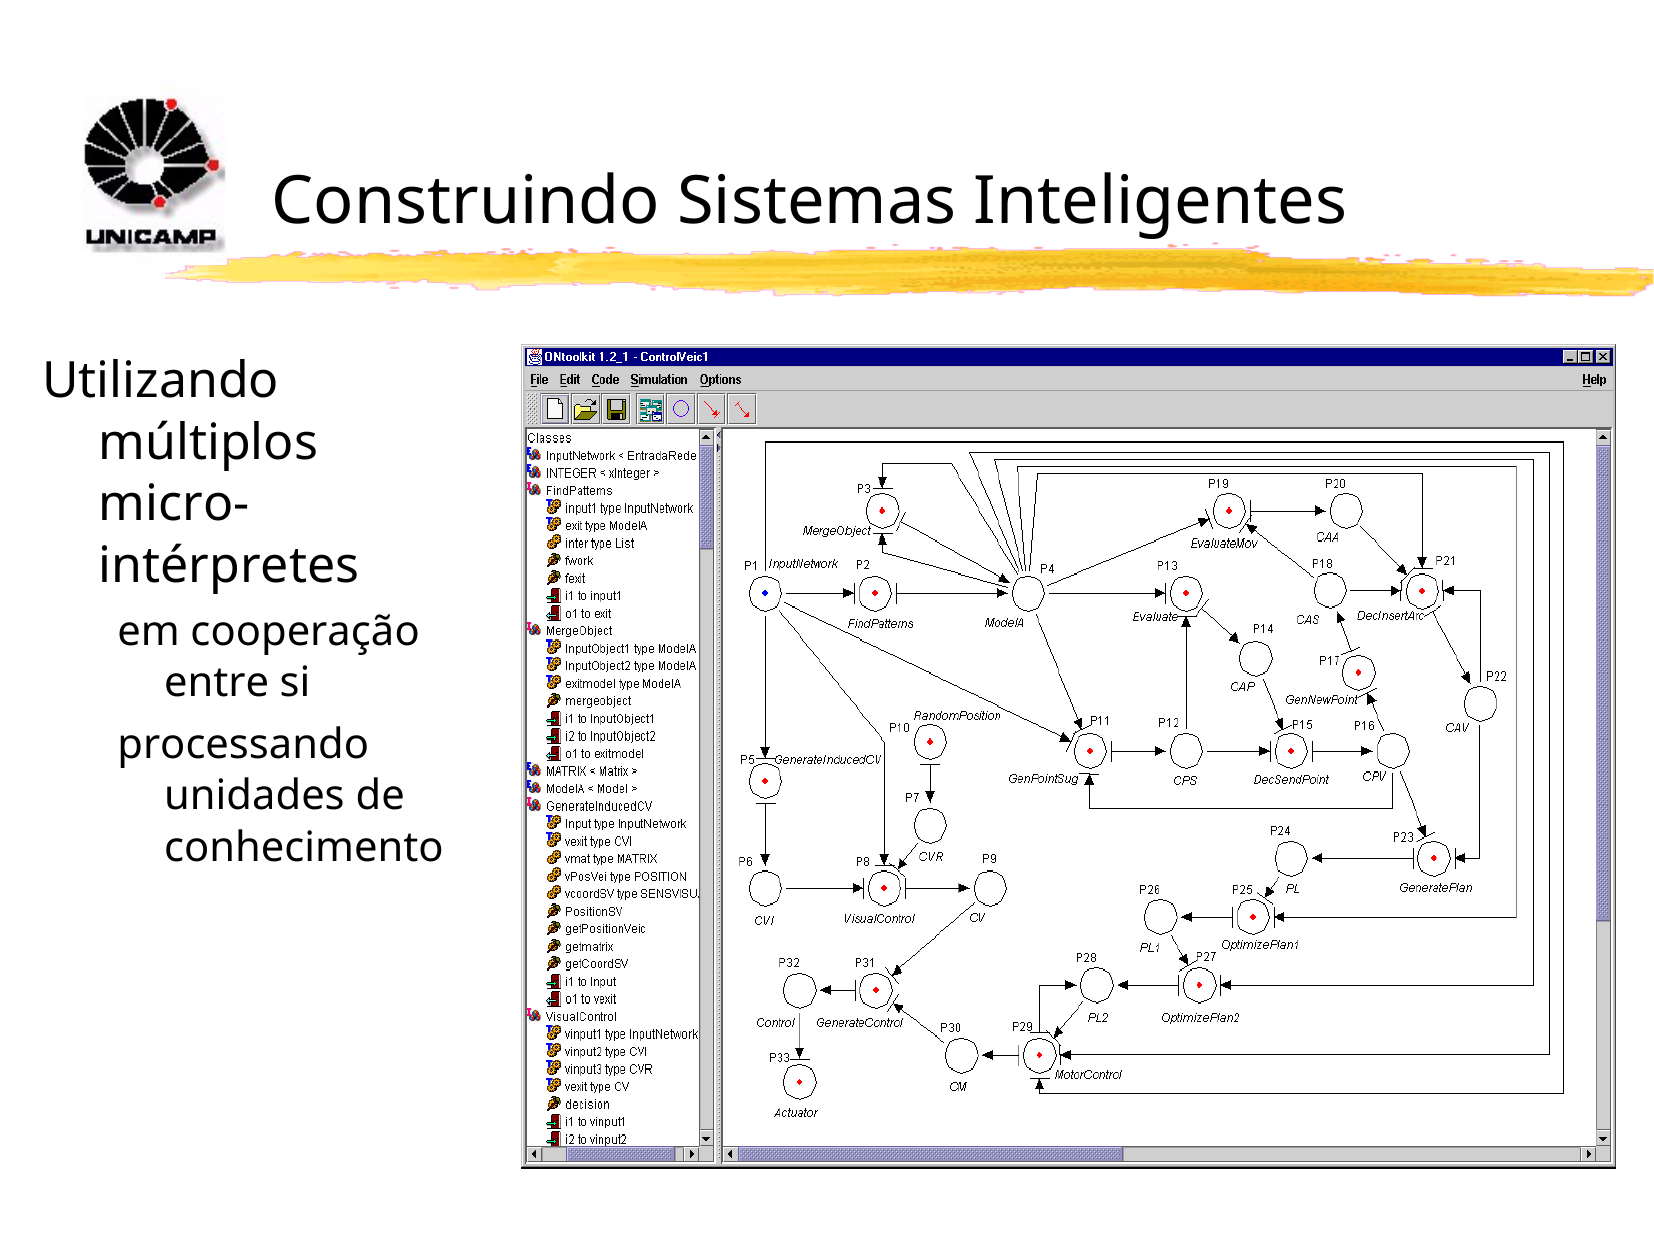

# Construindo Sistemas Inteligentes
Utilizando
múltiplos micro-intérpretes
em cooperação entre si
processando unidades de conhecimento